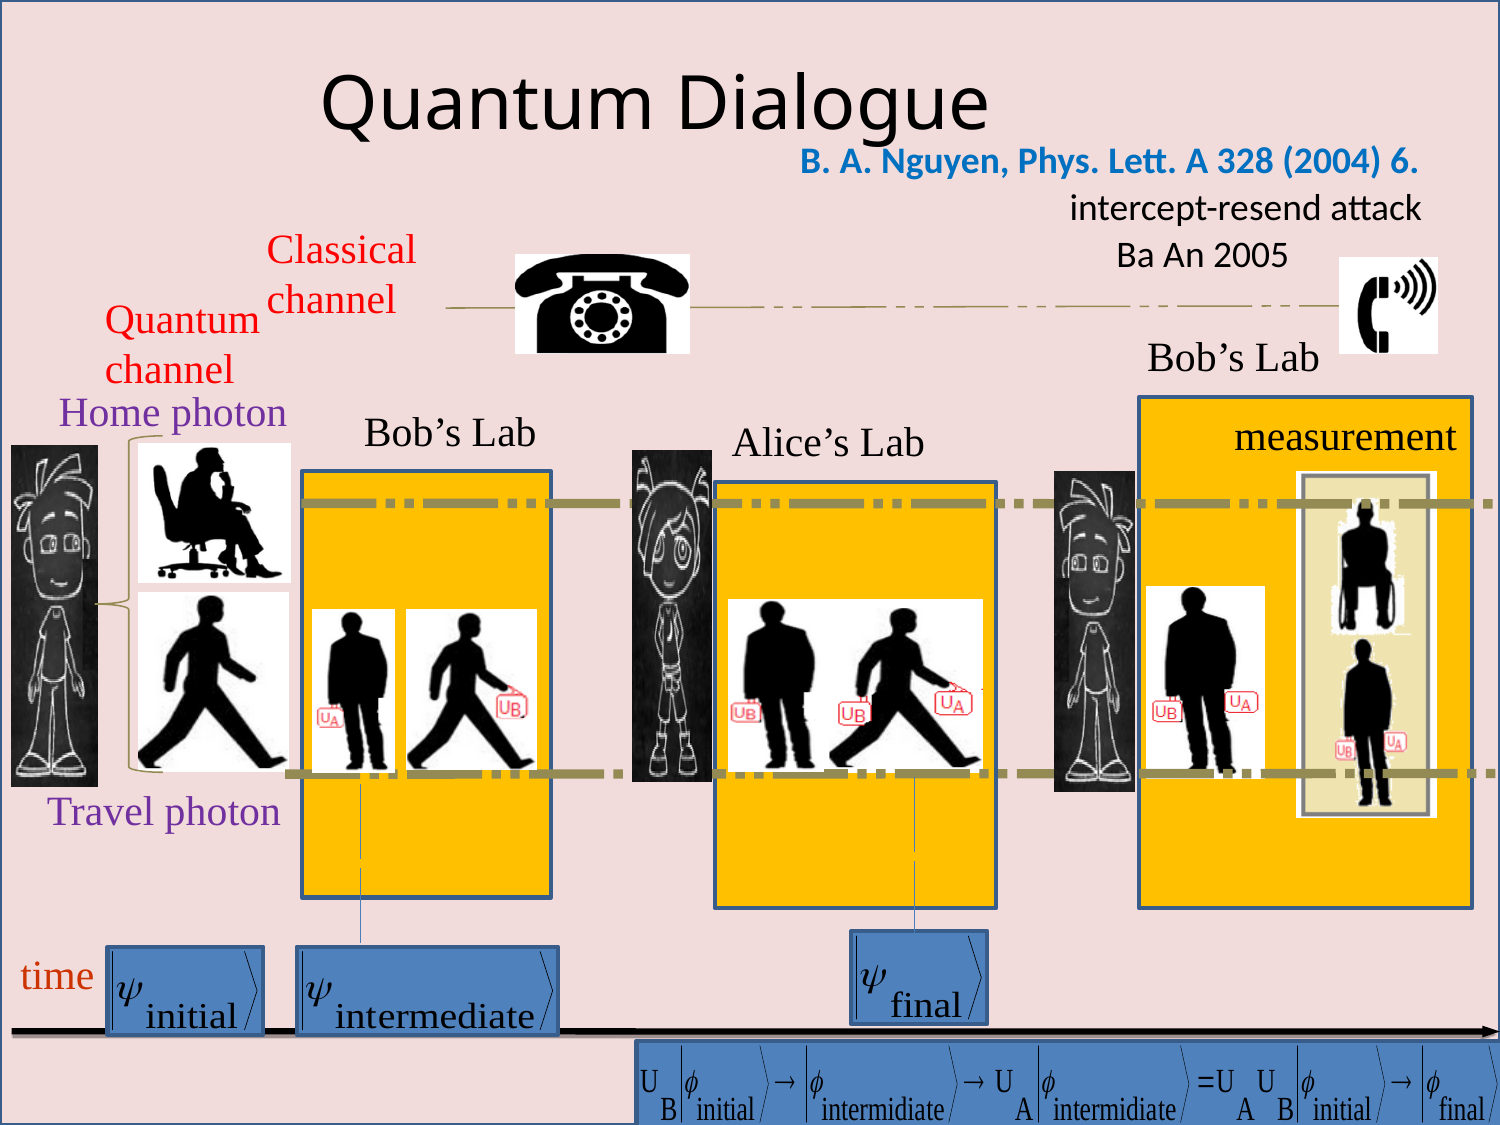

Quantum Dialogue
B. A. Nguyen, Phys. Lett. A 328 (2004) 6.
intercept-resend attack
Classical
channel
Ba An 2005
Quantum
channel
Bob’s Lab
Home photon
Bob’s Lab
measurement
Alice’s Lab
Travel photon
time
Source (Pics of Alice And Bob):http://perimeterinstitute.ca/videos/alice-and-bob